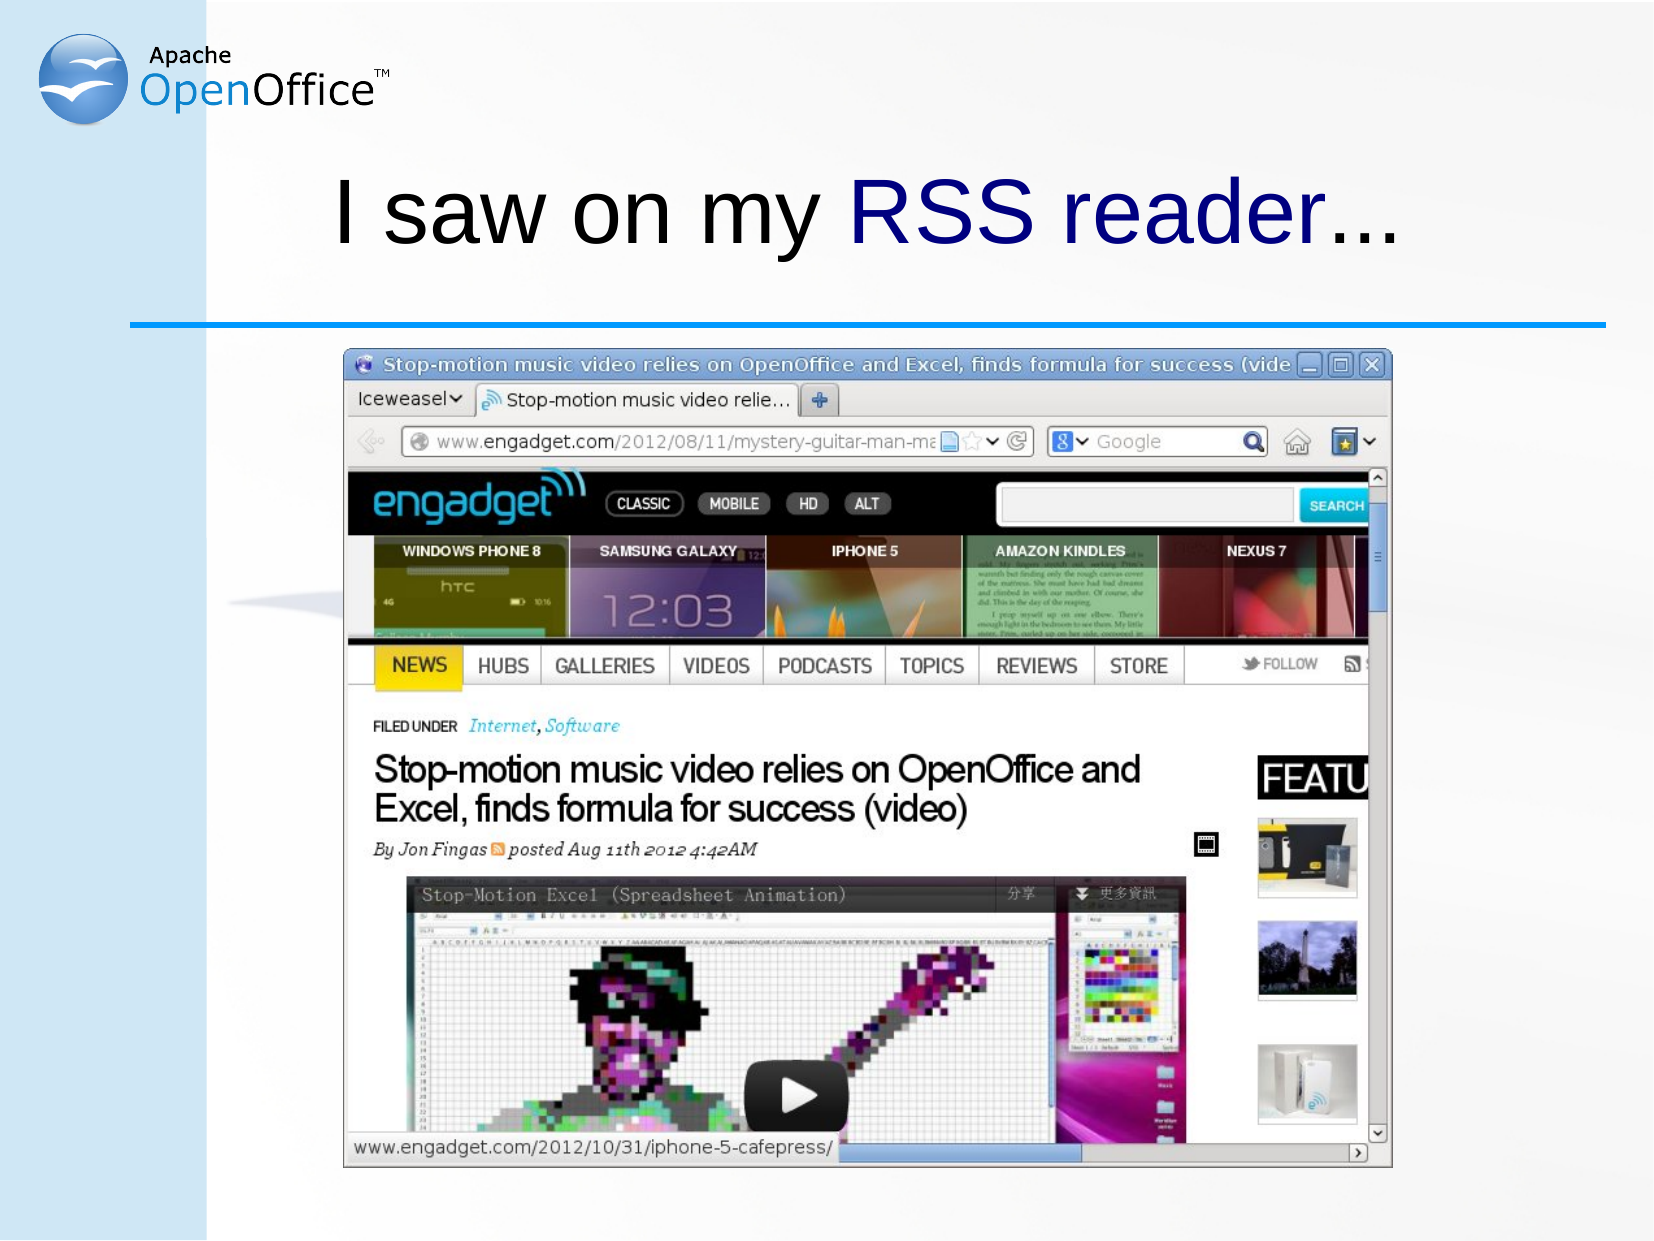

# I saw on my RSS reader...